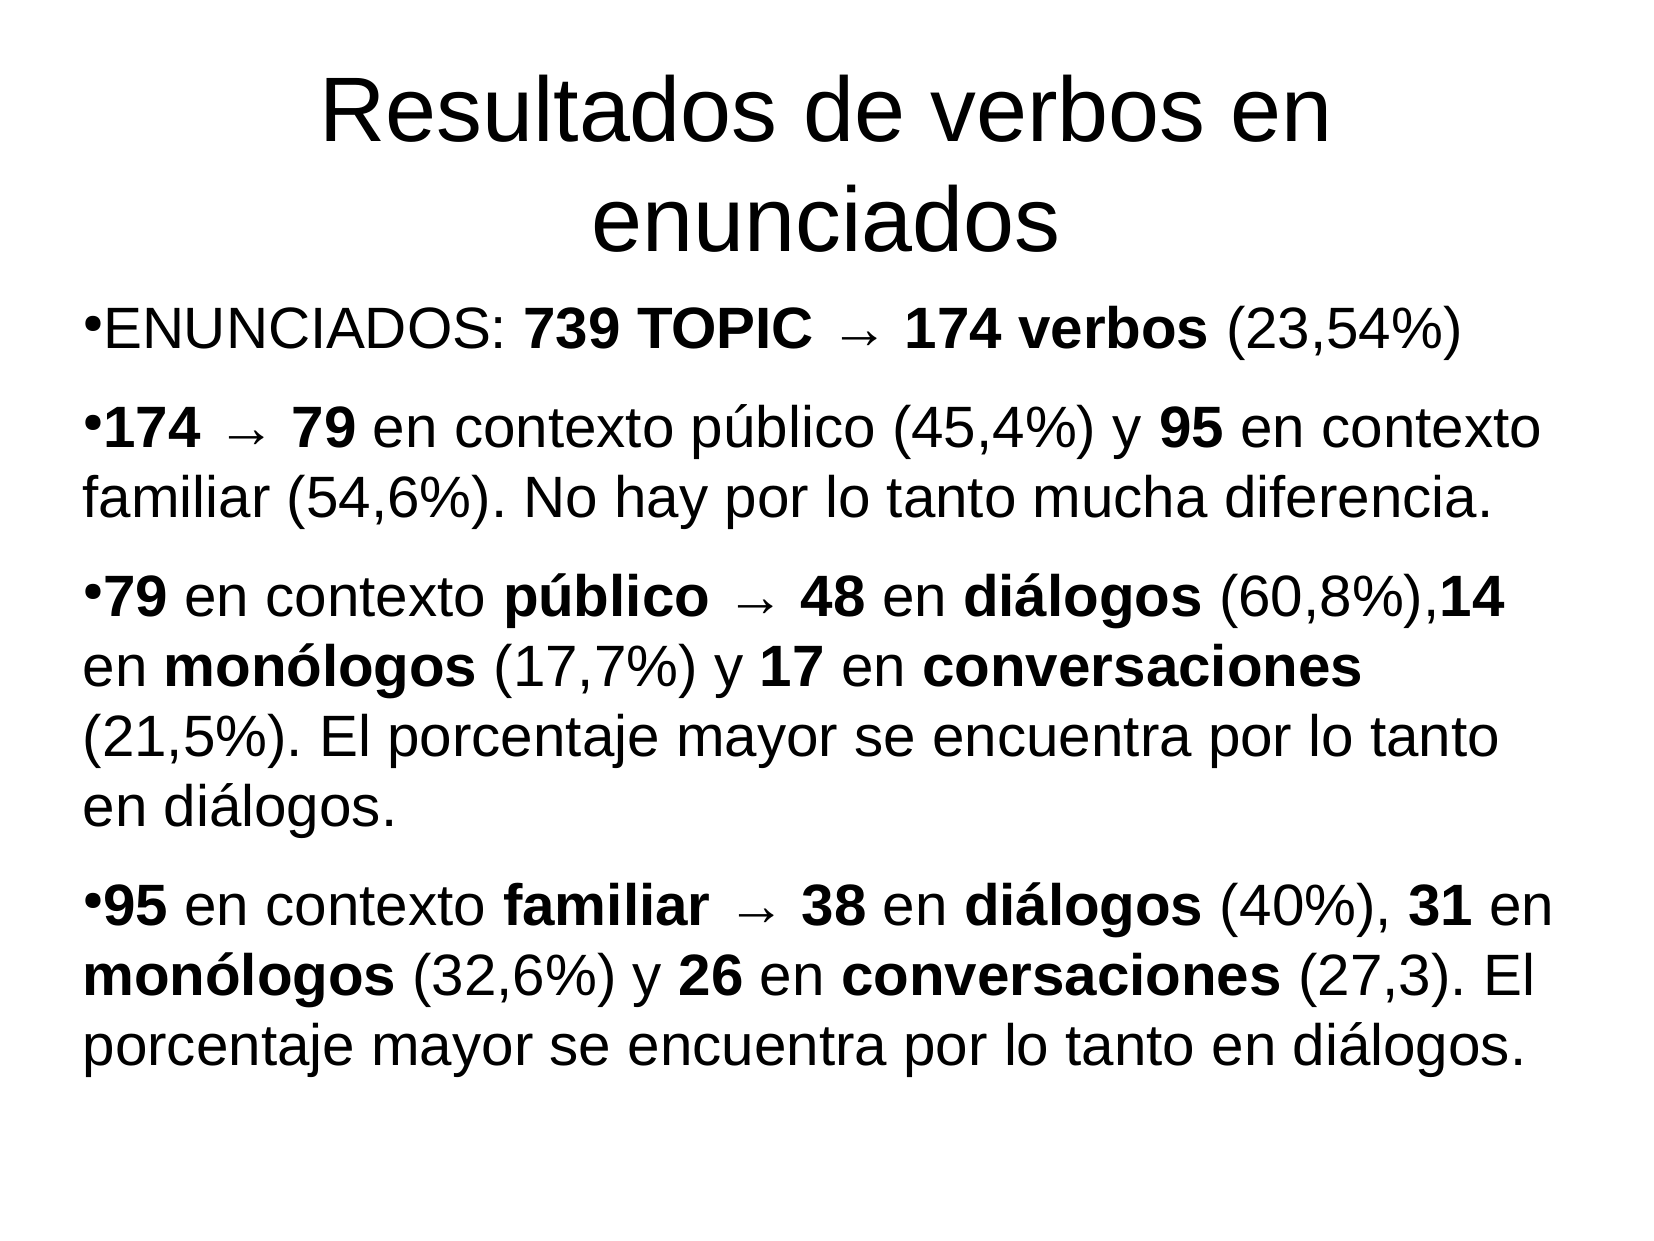

# Resultados de verbos en enunciados
ENUNCIADOS: 739 TOPIC → 174 verbos (23,54%)
174 → 79 en contexto público (45,4%) y 95 en contexto familiar (54,6%). No hay por lo tanto mucha diferencia.
79 en contexto público → 48 en diálogos (60,8%),14 en monólogos (17,7%) y 17 en conversaciones (21,5%). El porcentaje mayor se encuentra por lo tanto en diálogos.
95 en contexto familiar → 38 en diálogos (40%), 31 en monólogos (32,6%) y 26 en conversaciones (27,3). El porcentaje mayor se encuentra por lo tanto en diálogos.